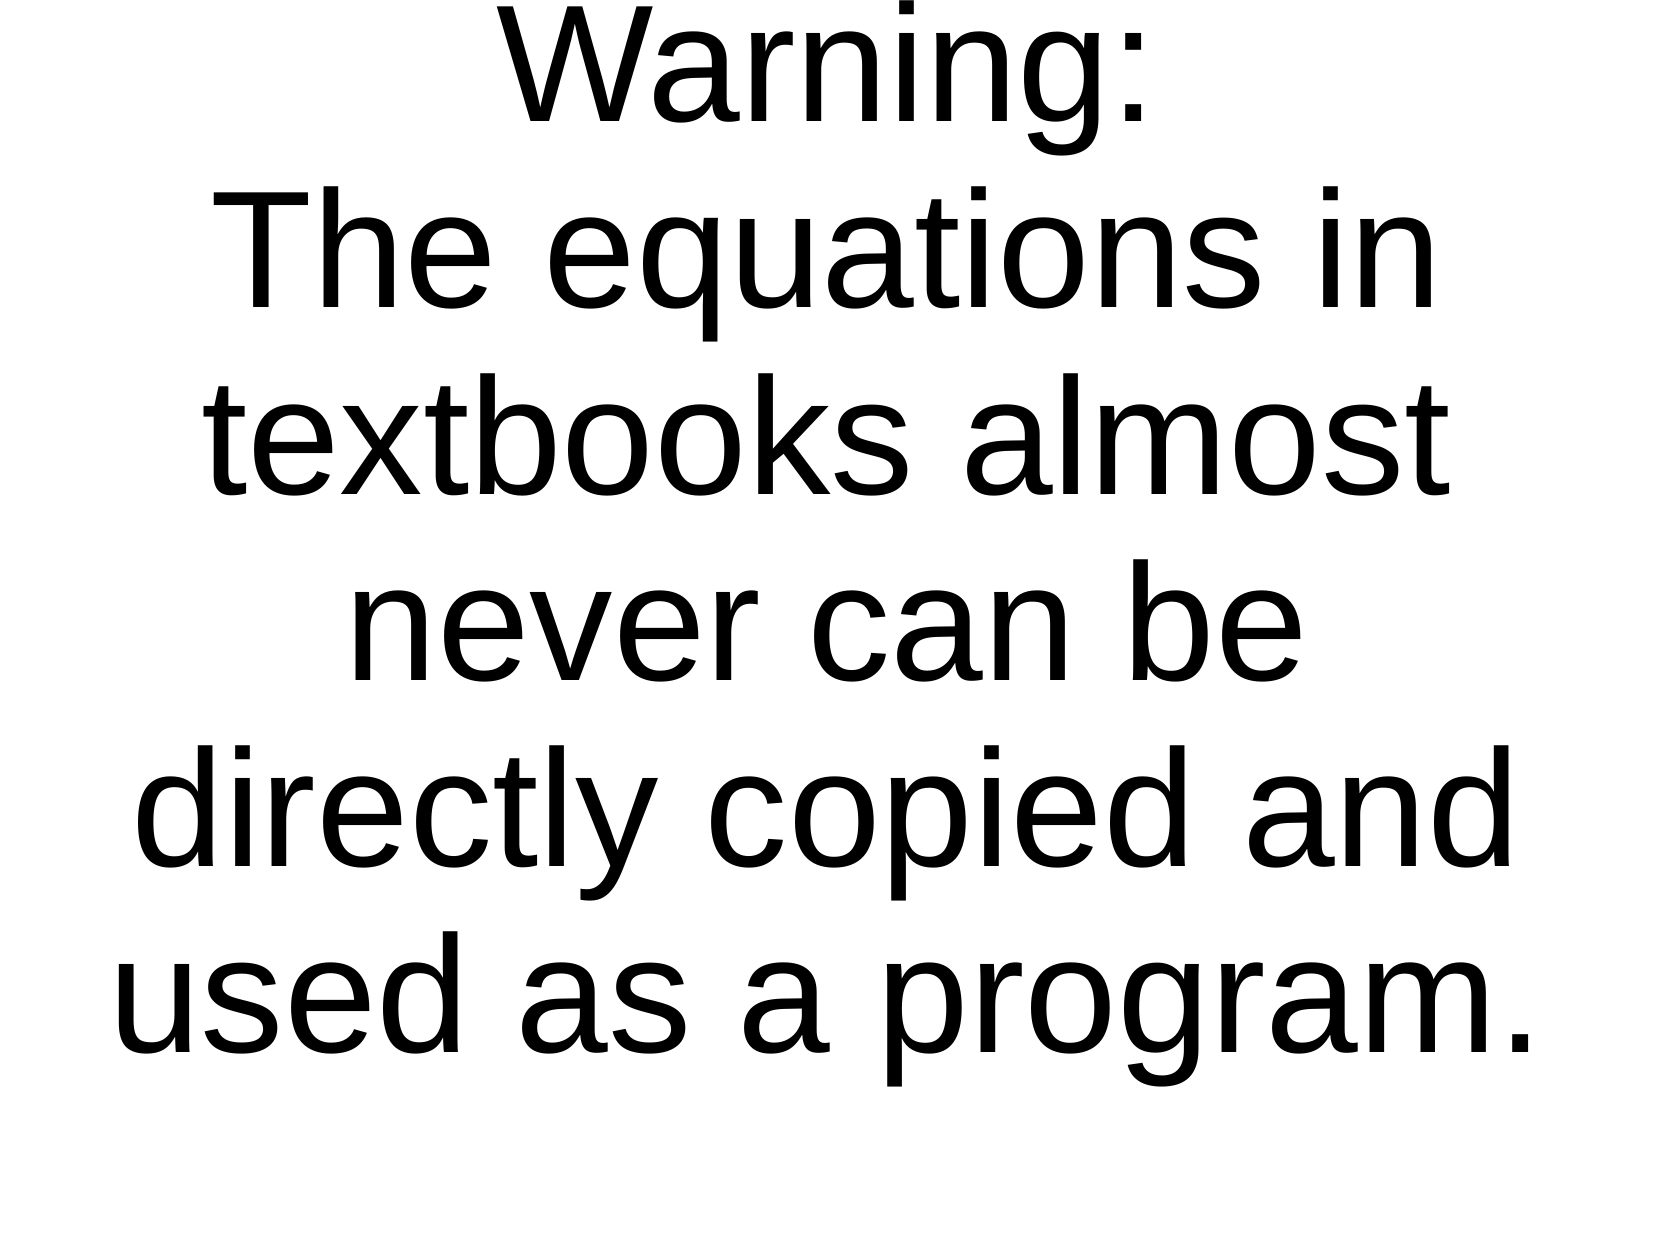

# Warning:
The equations in textbooks almost never can be directly copied and used as a program.